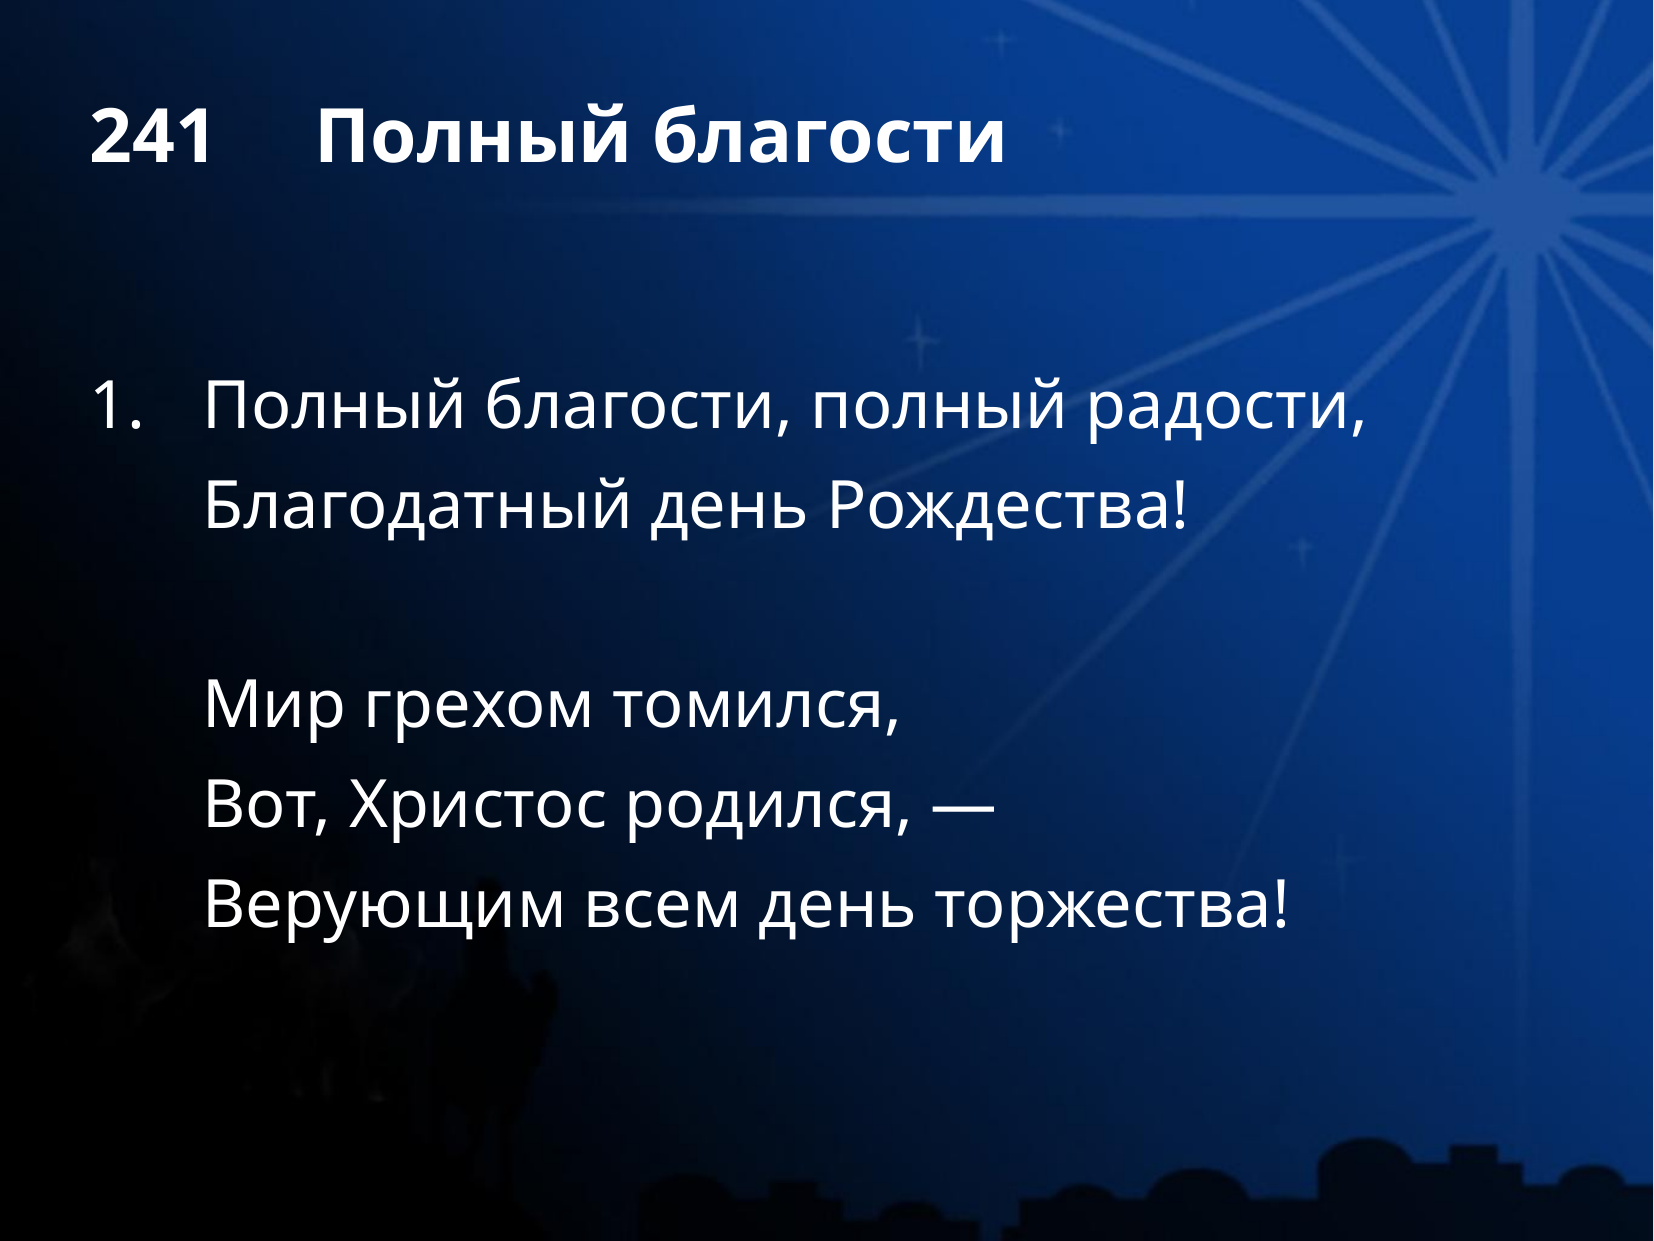

241	Полный благости
1.	Полный благости, полный радости,
	Благодатный день Рождества!
	Мир грехом томился,
	Вот, Христос родился, —
	Верующим всем день торжества!